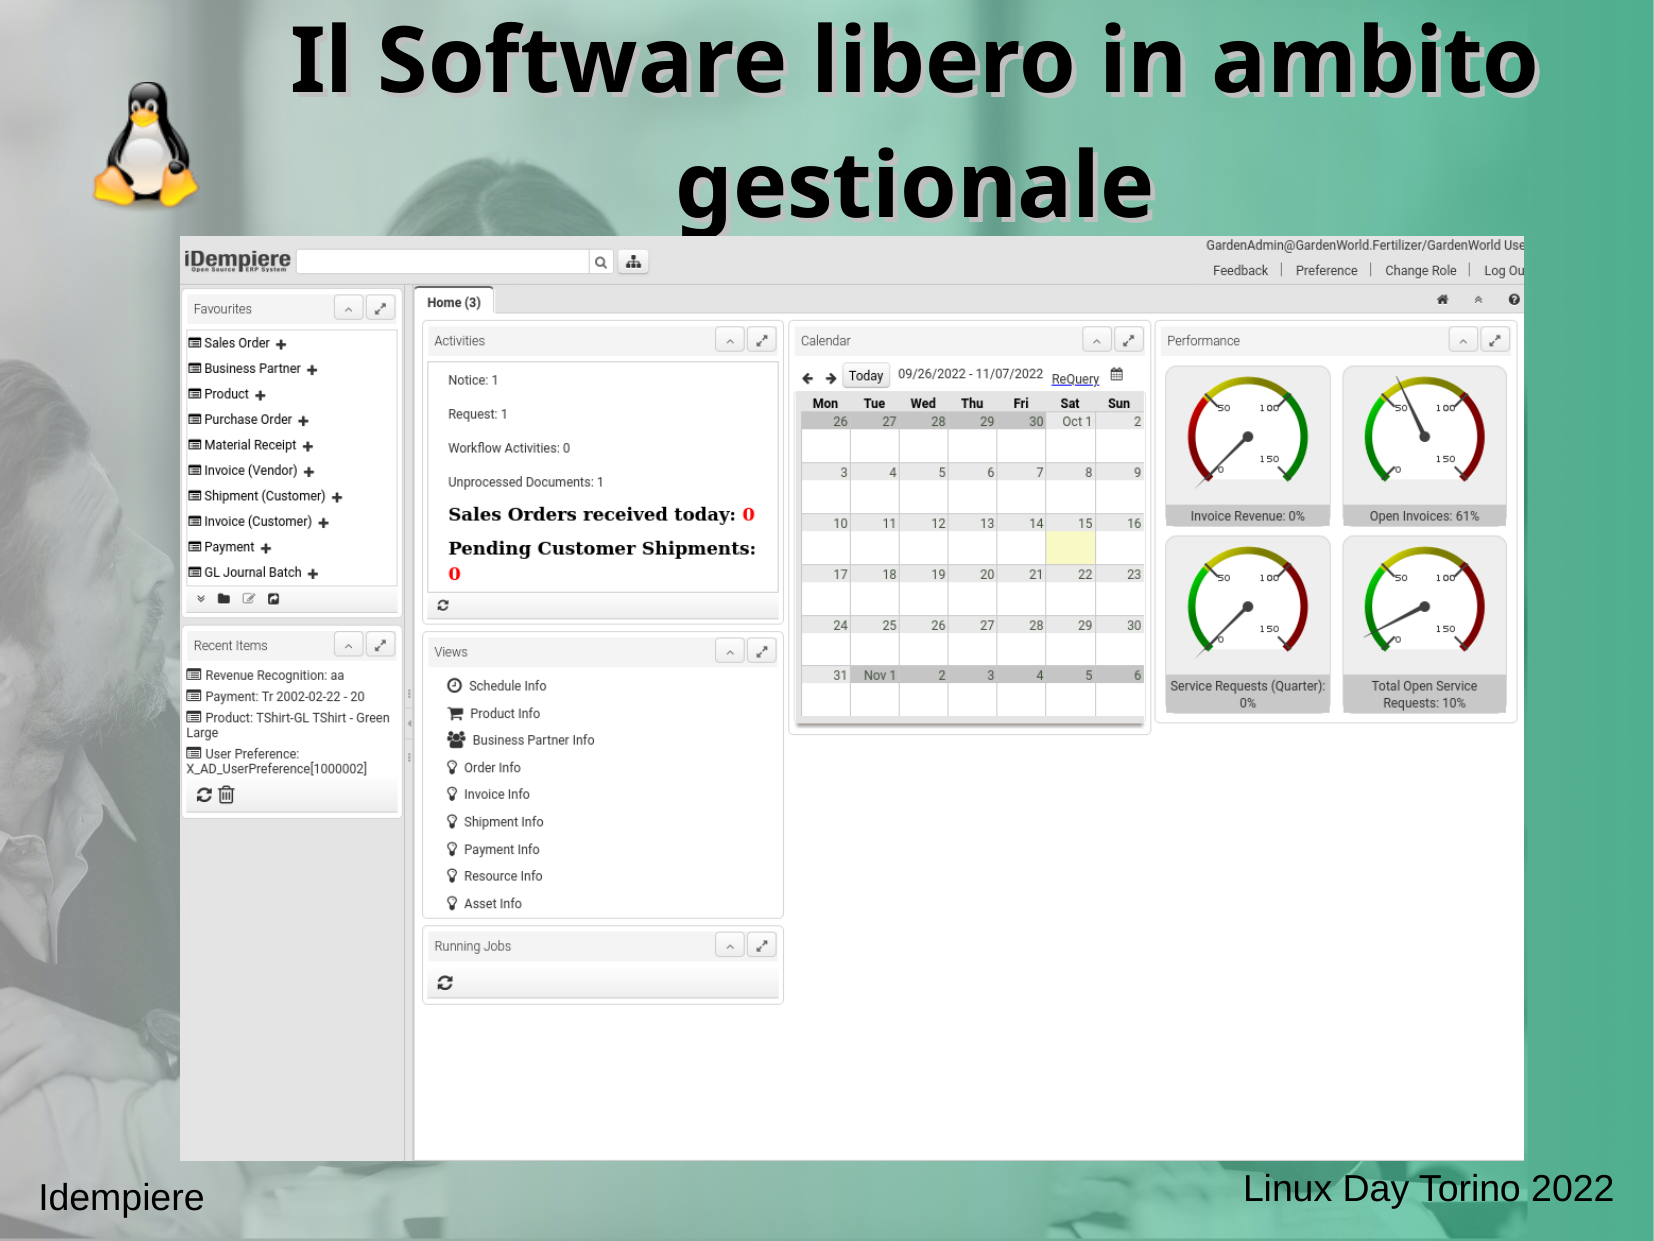

# Il Software libero in ambito gestionale
| | | | | |
| --- | --- | --- | --- | --- |
| | | | | |
| | | | | |
| | | | | |
| | | | | |
| | | | | |
Linux Day Torino 2022
Idempiere